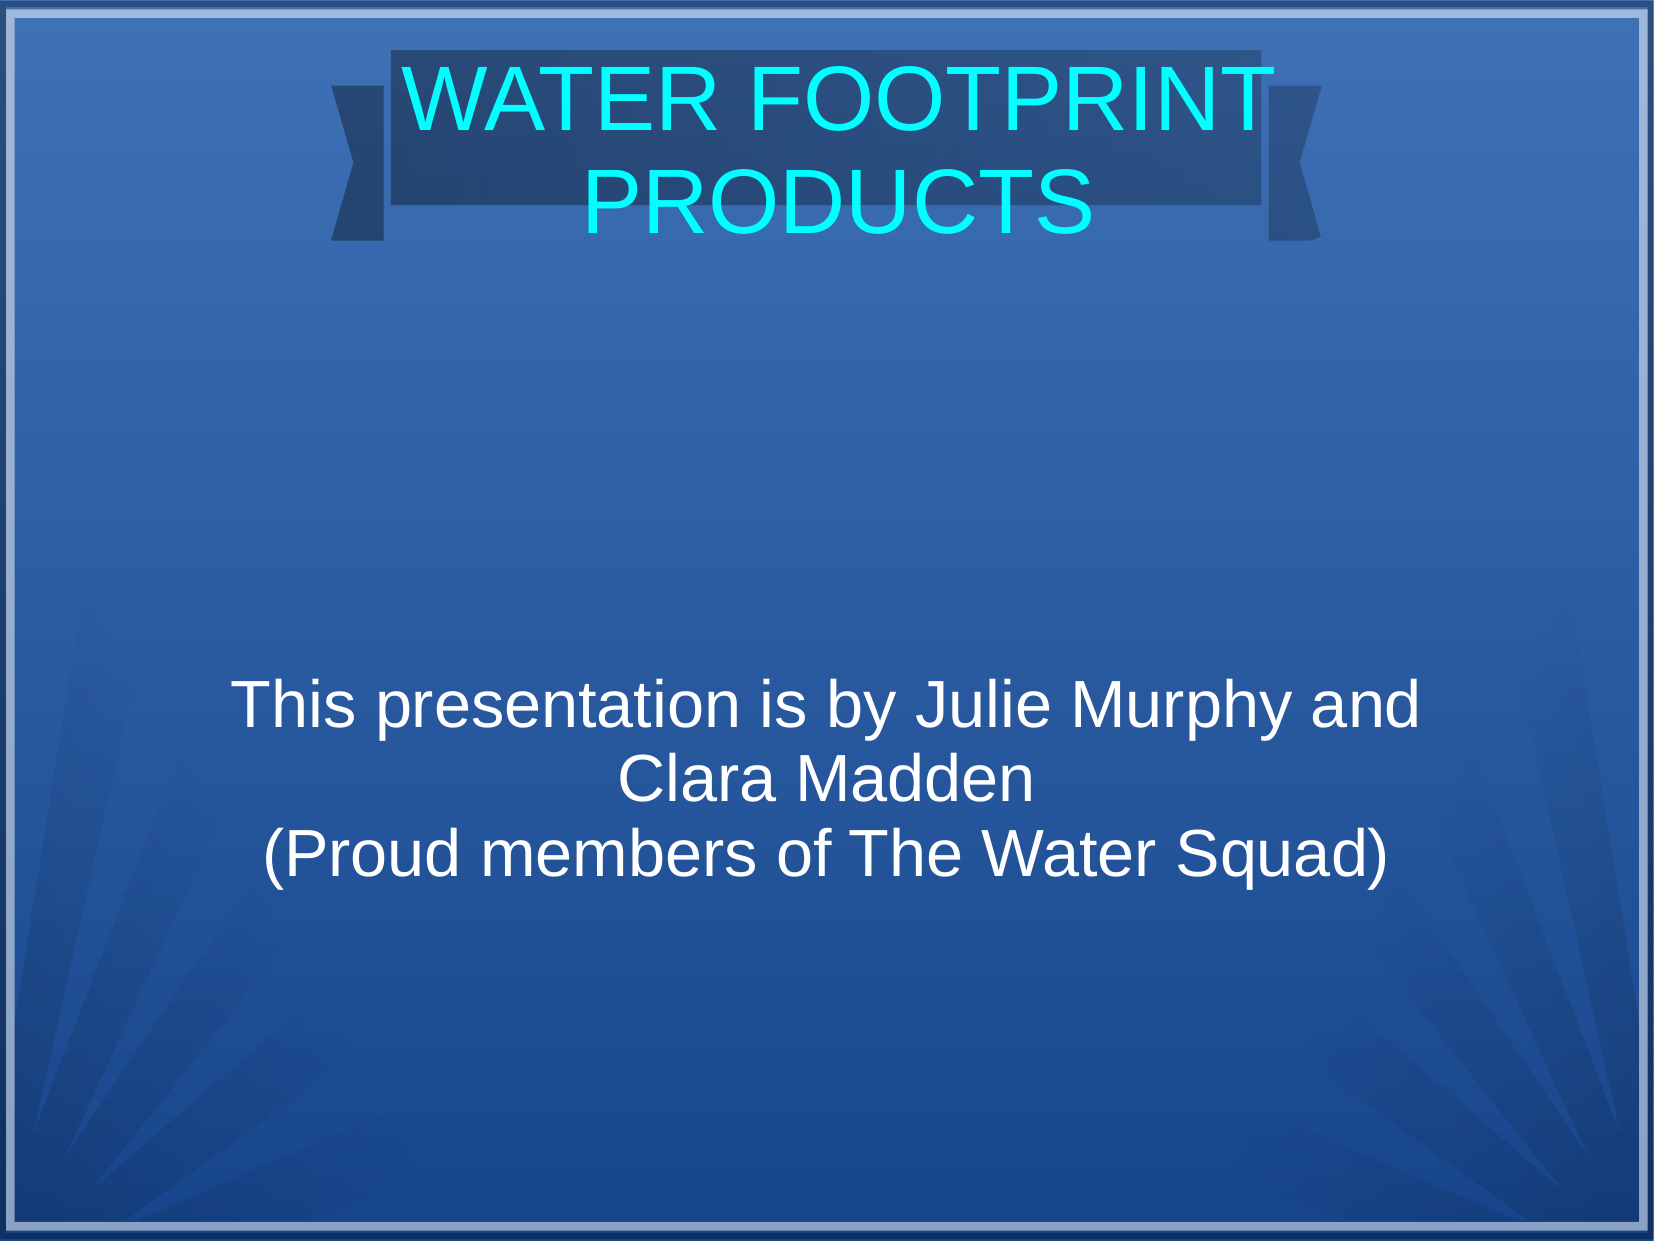

# WATER FOOTPRINT PRODUCTS
This presentation is by Julie Murphy and
Clara Madden
(Proud members of The Water Squad)